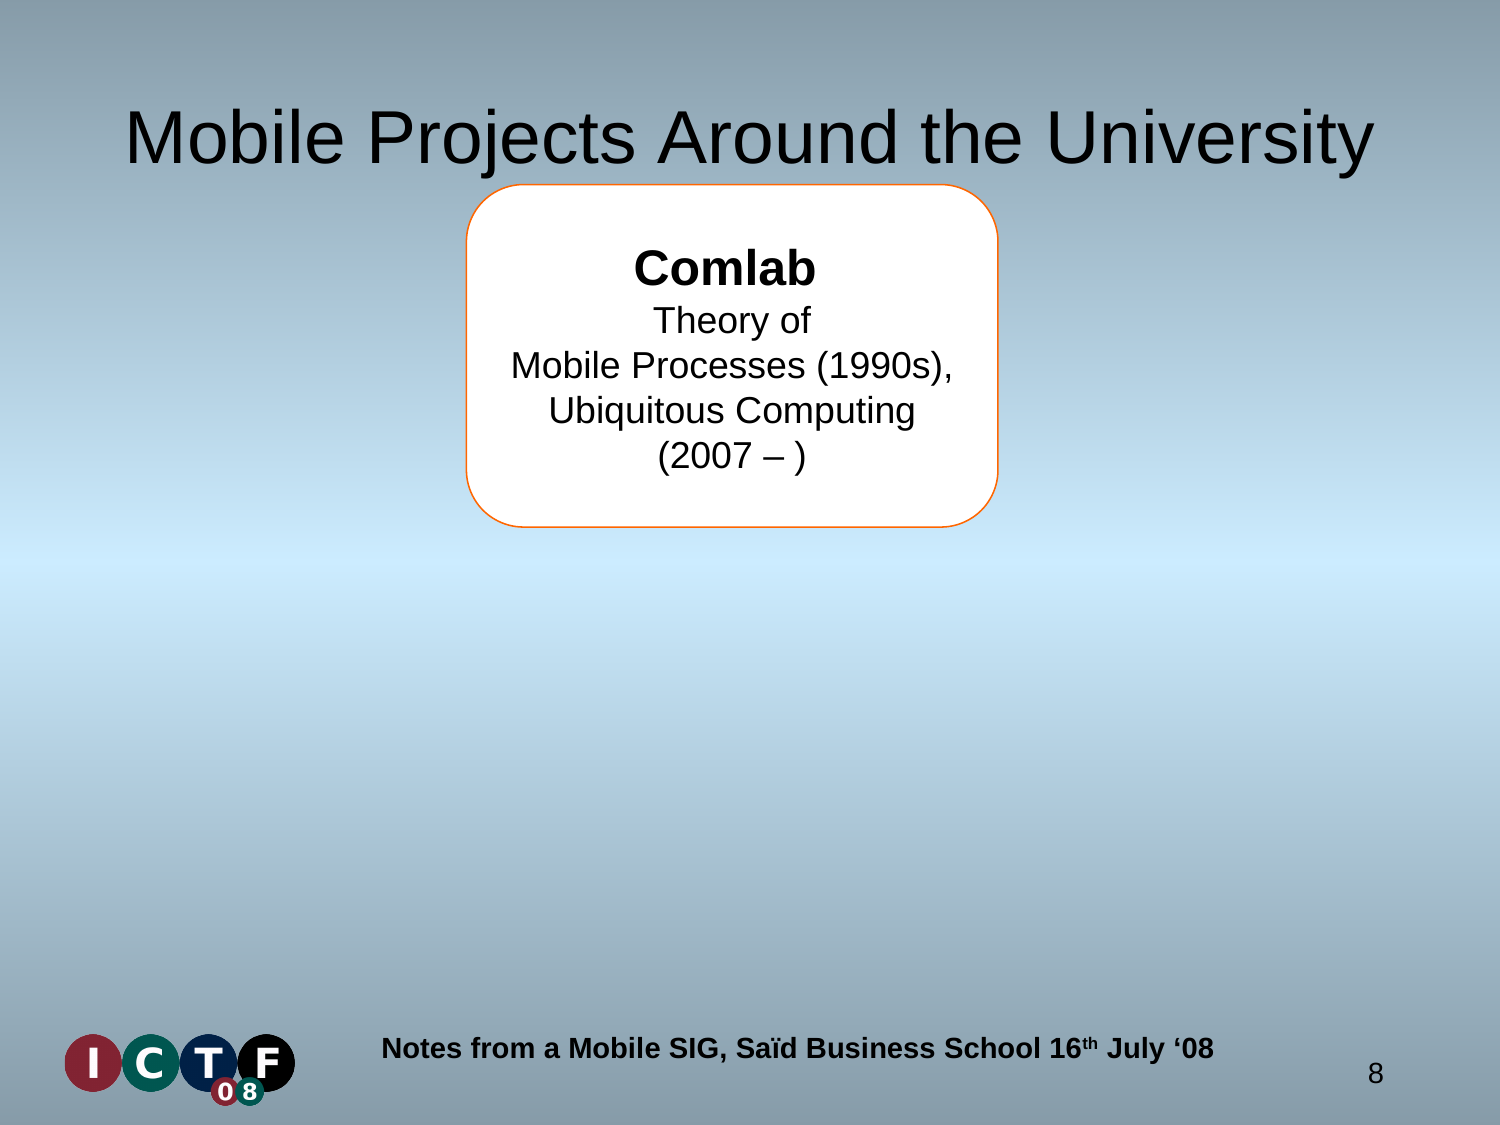

# Mobile Projects Around the University
Comlab
 Theory of
Mobile Processes (1990s),
Ubiquitous Computing
(2007 – )